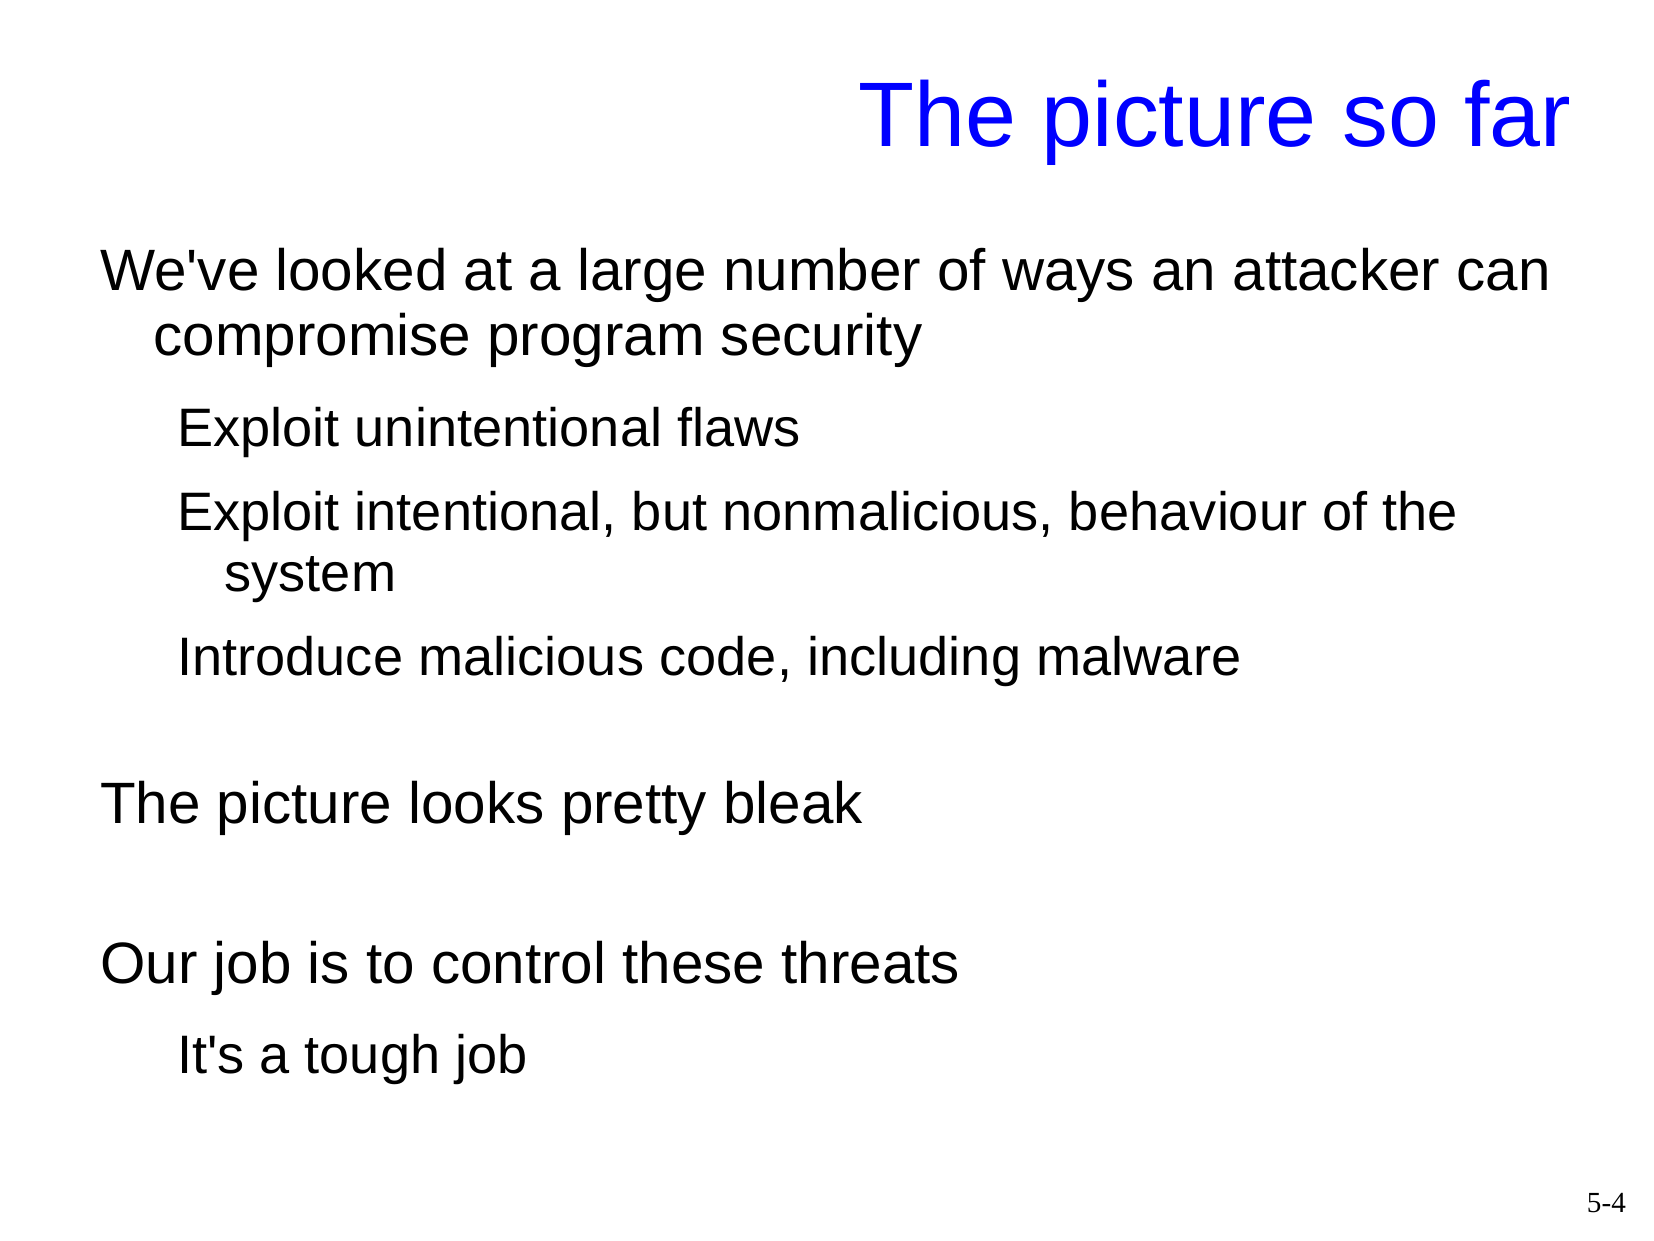

# The picture so far
We've looked at a large number of ways an attacker can compromise program security
Exploit unintentional flaws
Exploit intentional, but nonmalicious, behaviour of the system
Introduce malicious code, including malware
The picture looks pretty bleak
Our job is to control these threats
It's a tough job